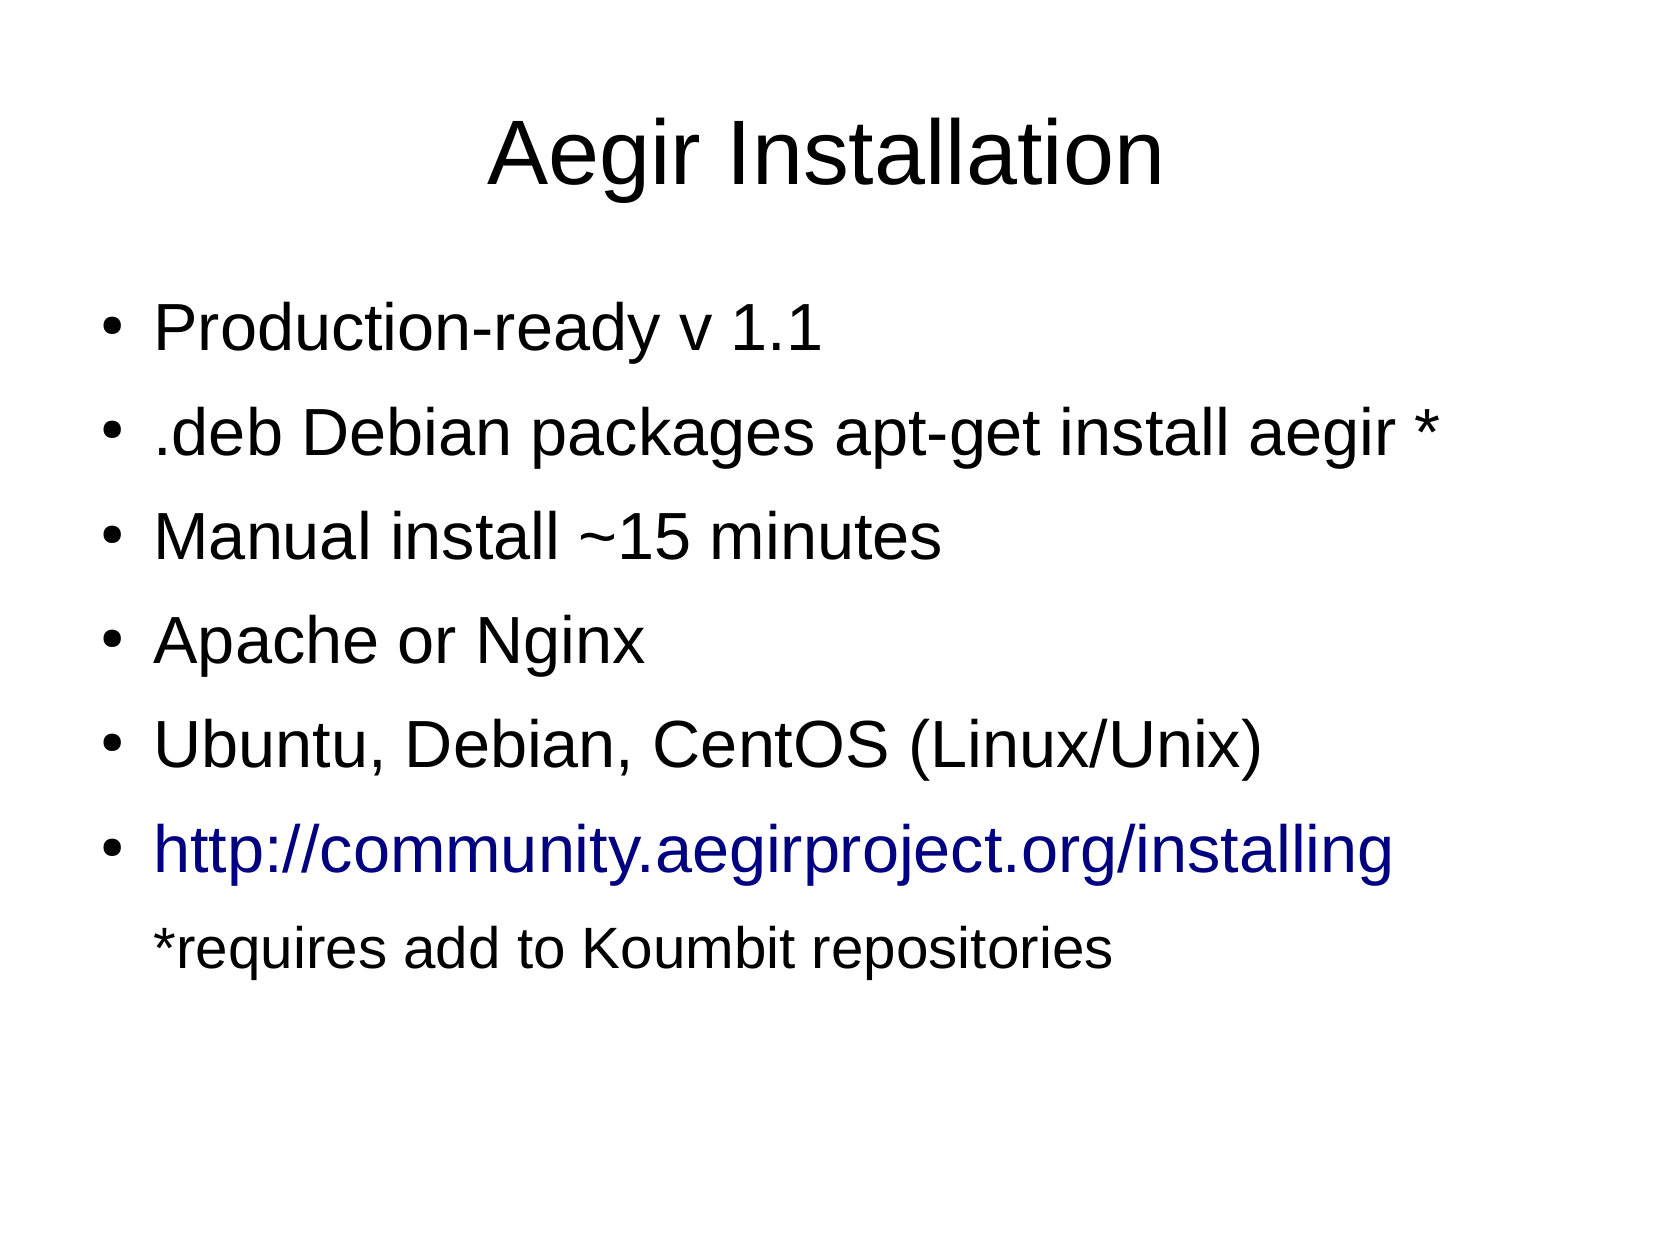

# Aegir Installation
Production-ready v 1.1
.deb Debian packages apt-get install aegir *
Manual install ~15 minutes
Apache or Nginx
Ubuntu, Debian, CentOS (Linux/Unix)
http://community.aegirproject.org/installing
*requires add to Koumbit repositories